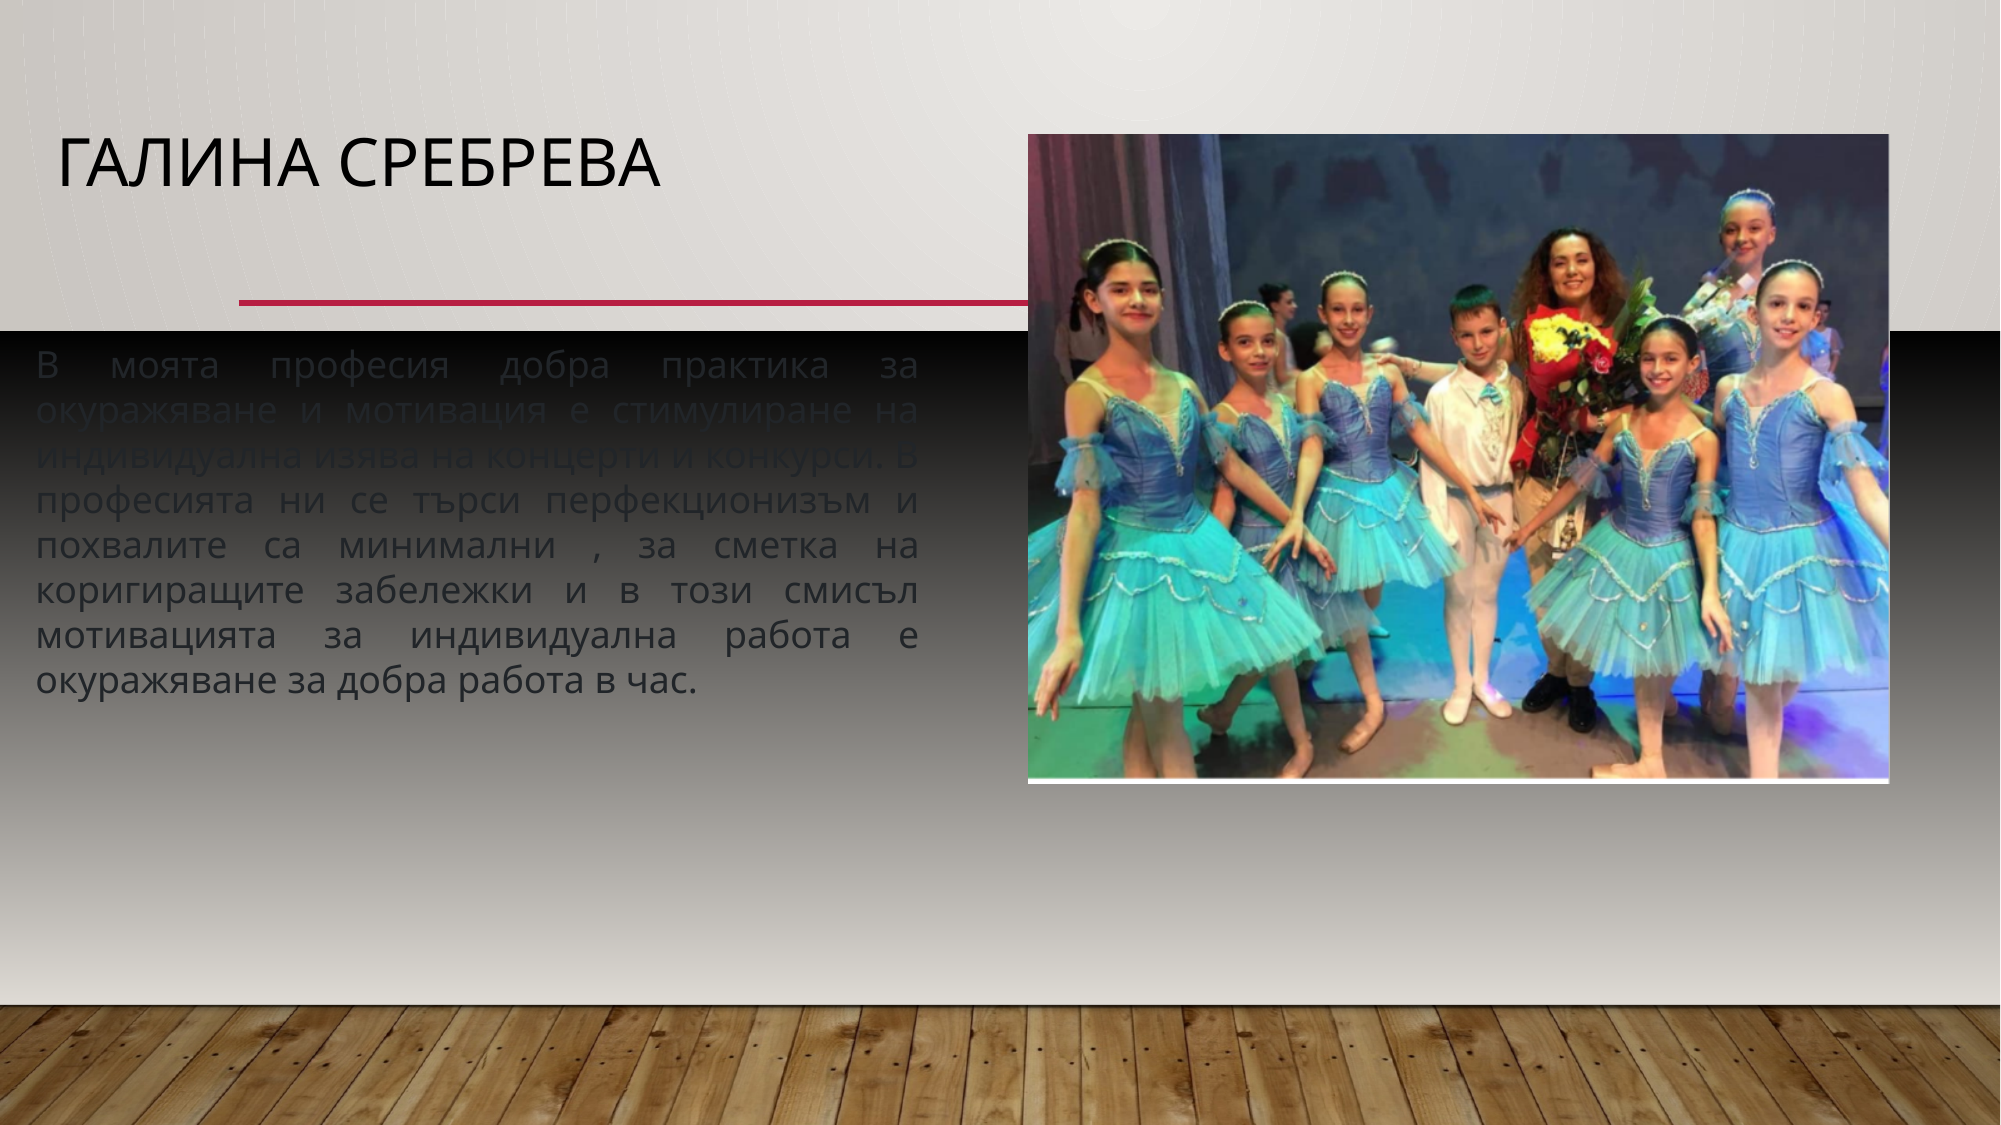

# Галина сребрева
В моята професия добра практика за окуражяване и мотивация е стимулиране на индивидуална изява на концерти и конкурси. В професията ни се търси перфекционизъм и похвалите са минимални , за сметка на коригиращите забележки и в този смисъл мотивацията за индивидуална работа е окуражяване за добра работа в час.